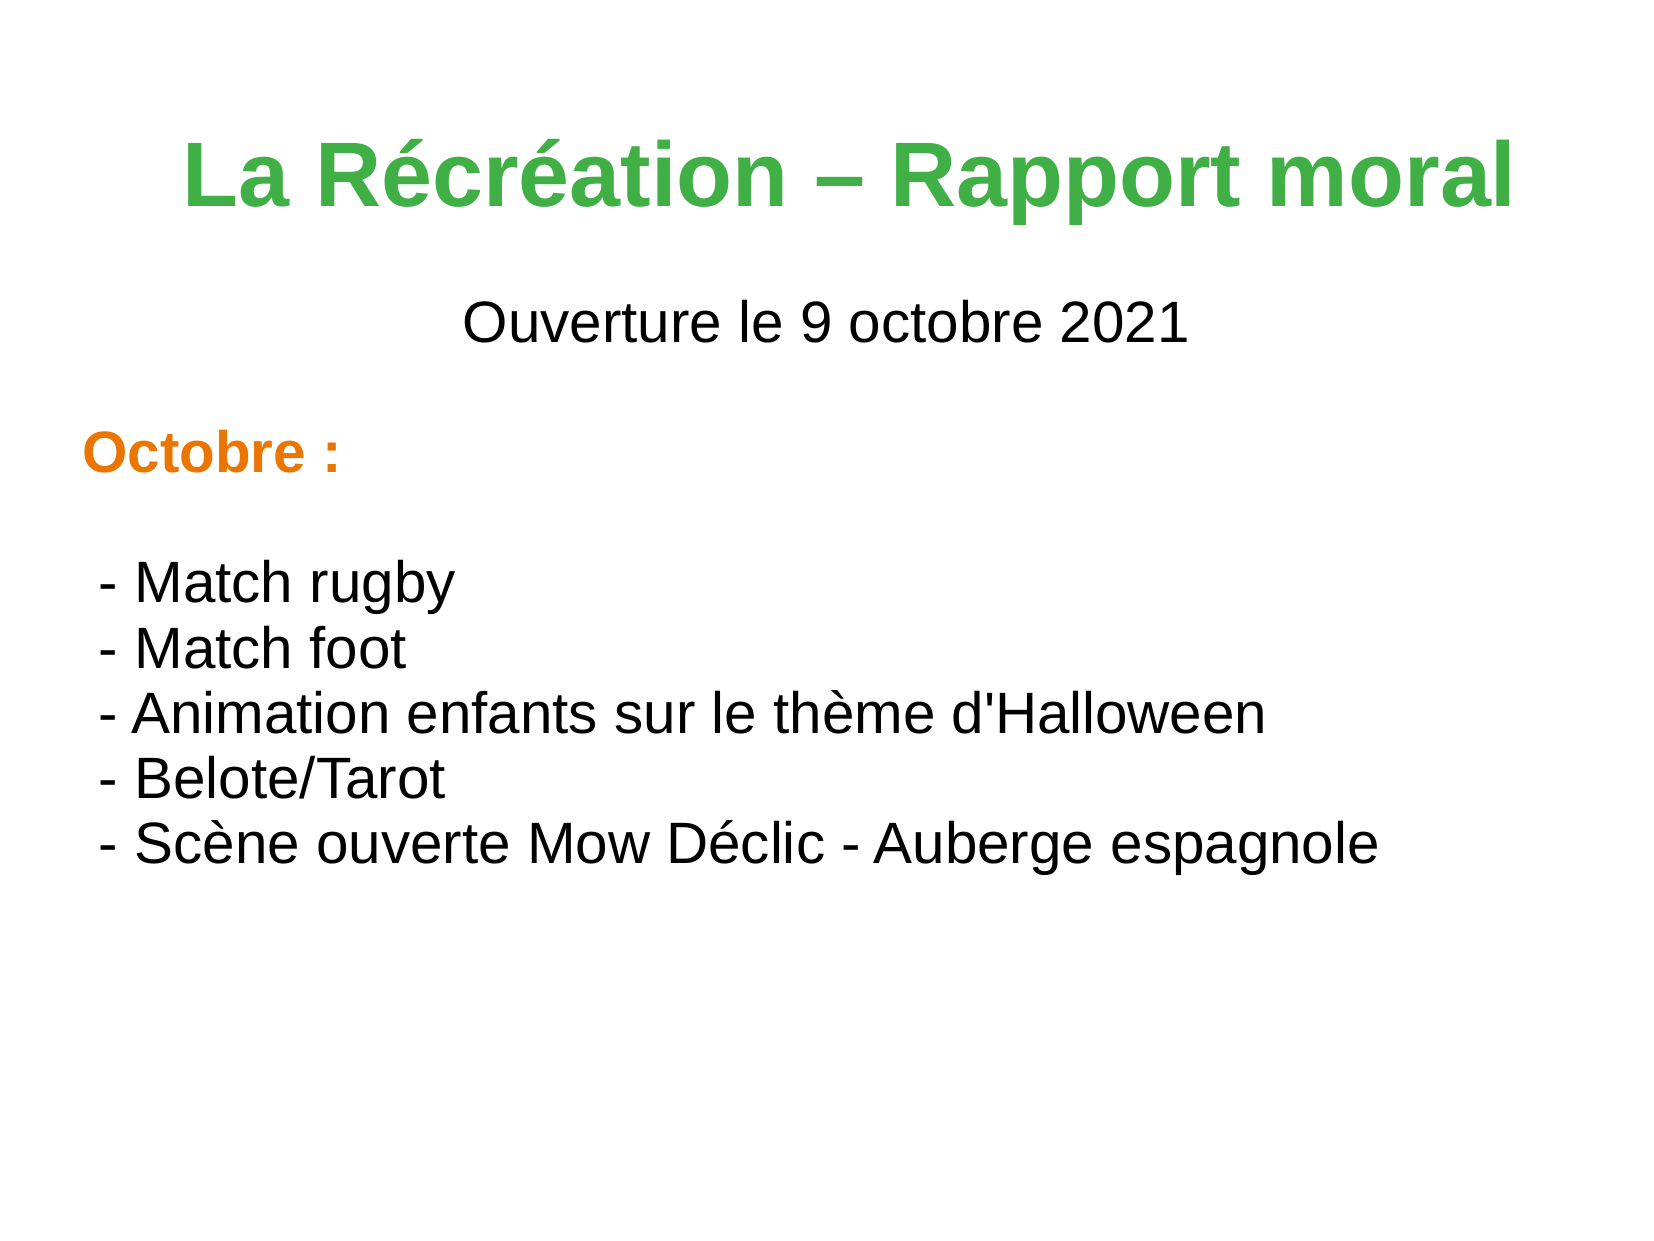

# La Récréation – Rapport moral
Ouverture le 9 octobre 2021
Octobre :
 - Match rugby
 - Match foot
 - Animation enfants sur le thème d'Halloween
 - Belote/Tarot
 - Scène ouverte Mow Déclic - Auberge espagnole